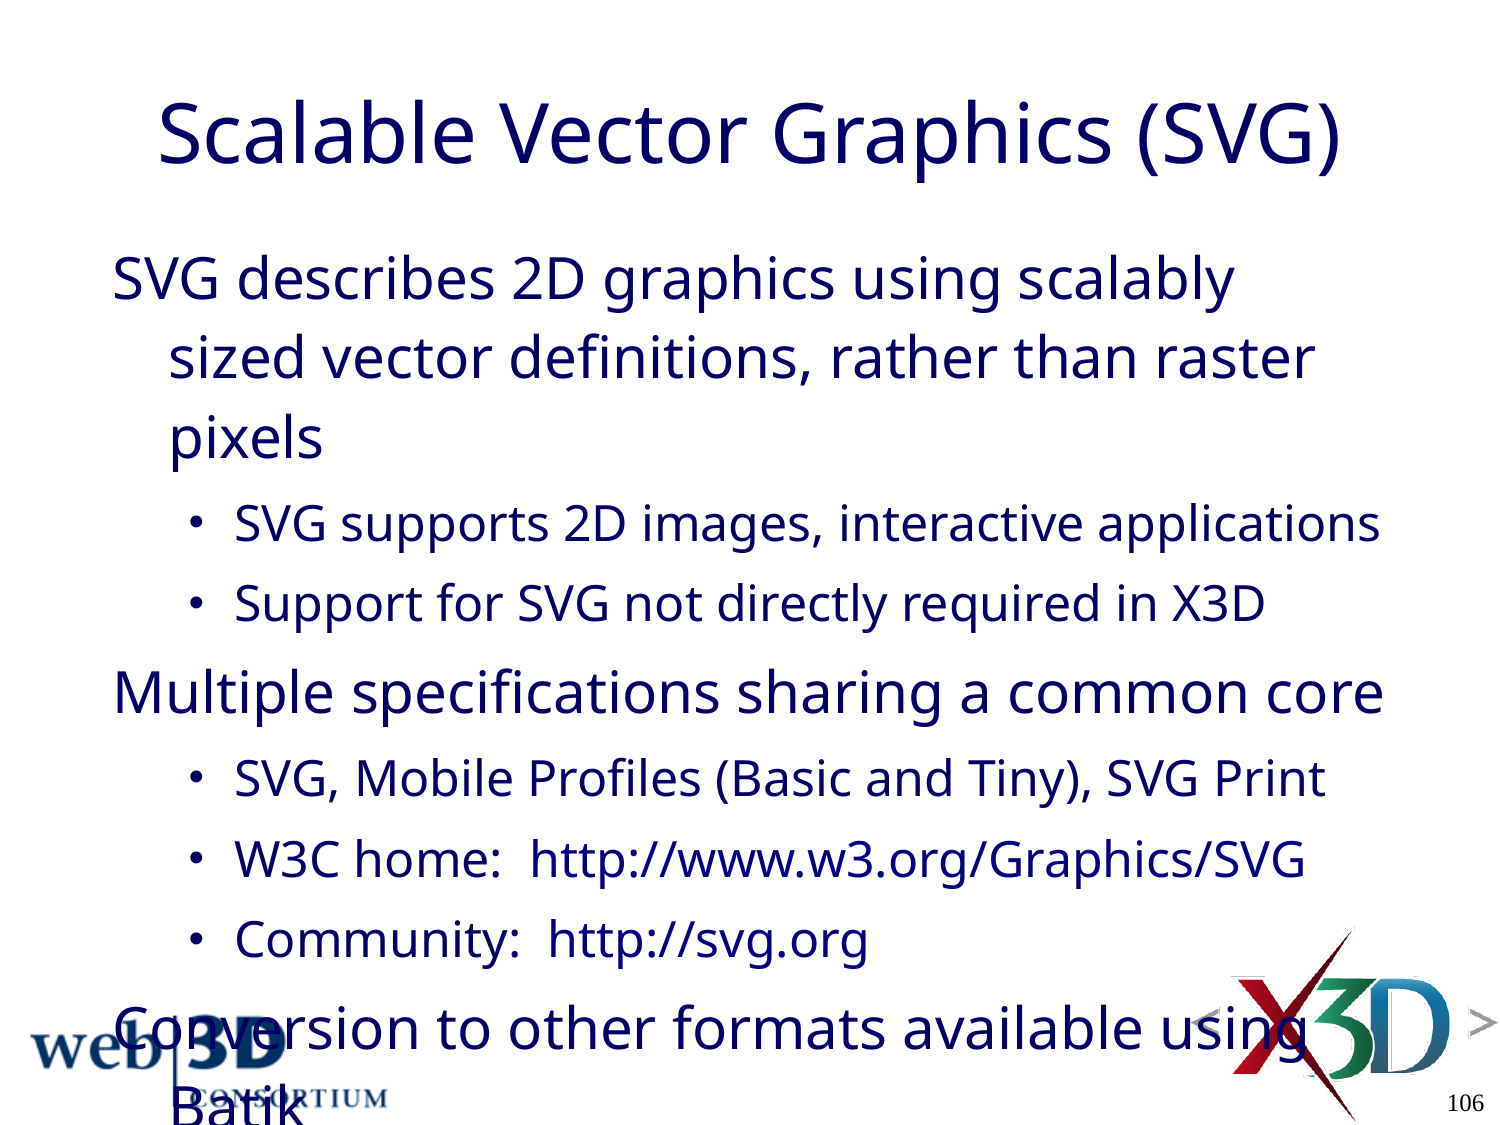

# Scalable Vector Graphics (SVG)
SVG describes 2D graphics using scalably sized vector definitions, rather than raster pixels
SVG supports 2D images, interactive applications
Support for SVG not directly required in X3D
Multiple specifications sharing a common core
SVG, Mobile Profiles (Basic and Tiny), SVG Print
W3C home: http://www.w3.org/Graphics/SVG
Community: http://svg.org
Conversion to other formats available using Batik
http://xmlgraphics.apache.org/batik open-source